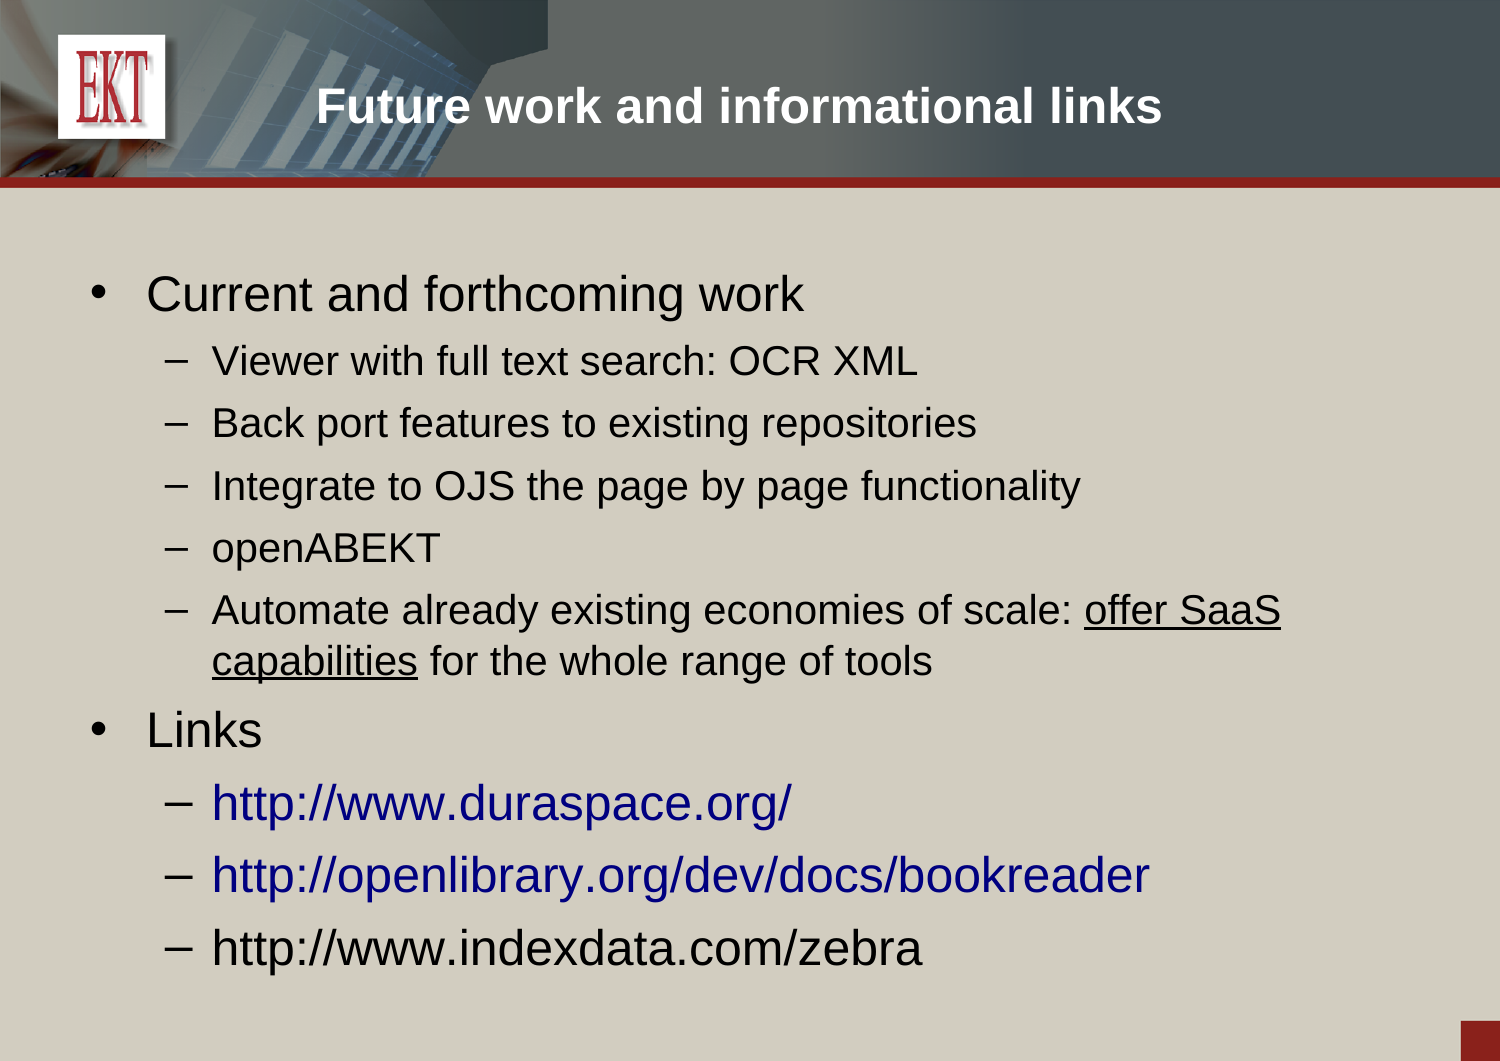

# Future work and informational links
Current and forthcoming work
Viewer with full text search: OCR XML
Back port features to existing repositories
Integrate to OJS the page by page functionality
openABEKT
Automate already existing economies of scale: offer SaaS capabilities for the whole range of tools
Links
http://www.duraspace.org/
http://openlibrary.org/dev/docs/bookreader
http://www.indexdata.com/zebra